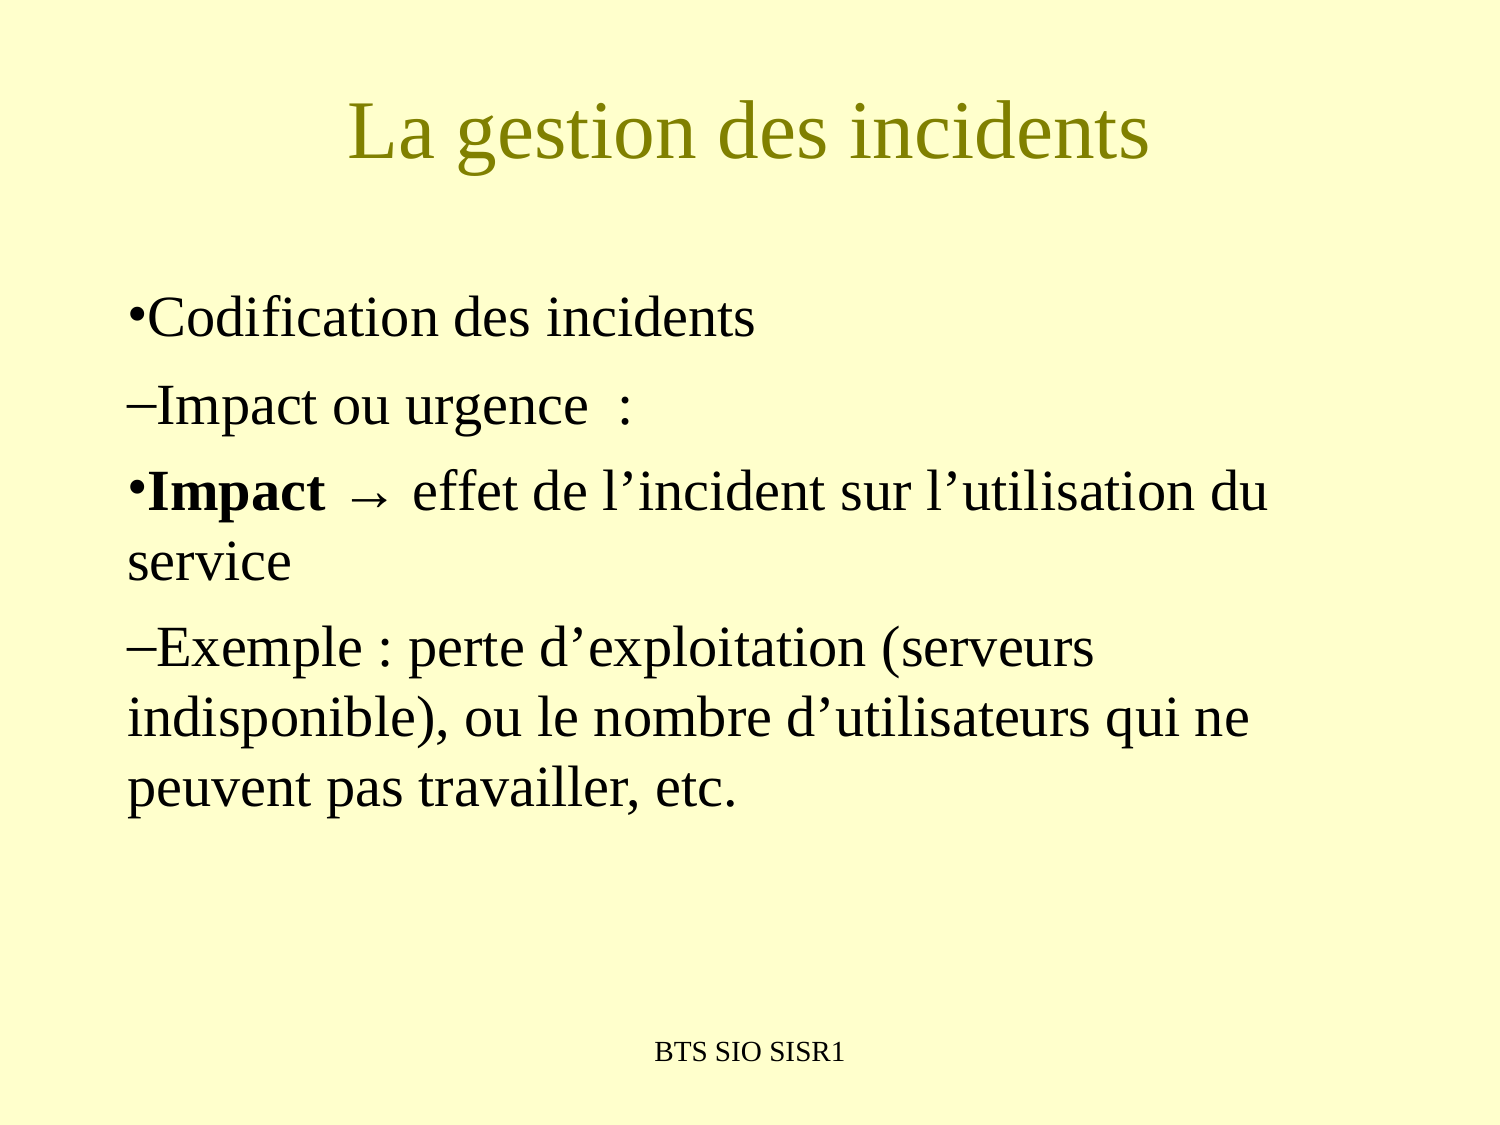

# Codification des incidents
Impact ou urgence  :
Impact → effet de l’incident sur l’utilisation du service
Exemple : perte d’exploitation (serveurs indisponible), ou le nombre d’utilisateurs qui ne peuvent pas travailler, etc.
BTS SIO SISR1